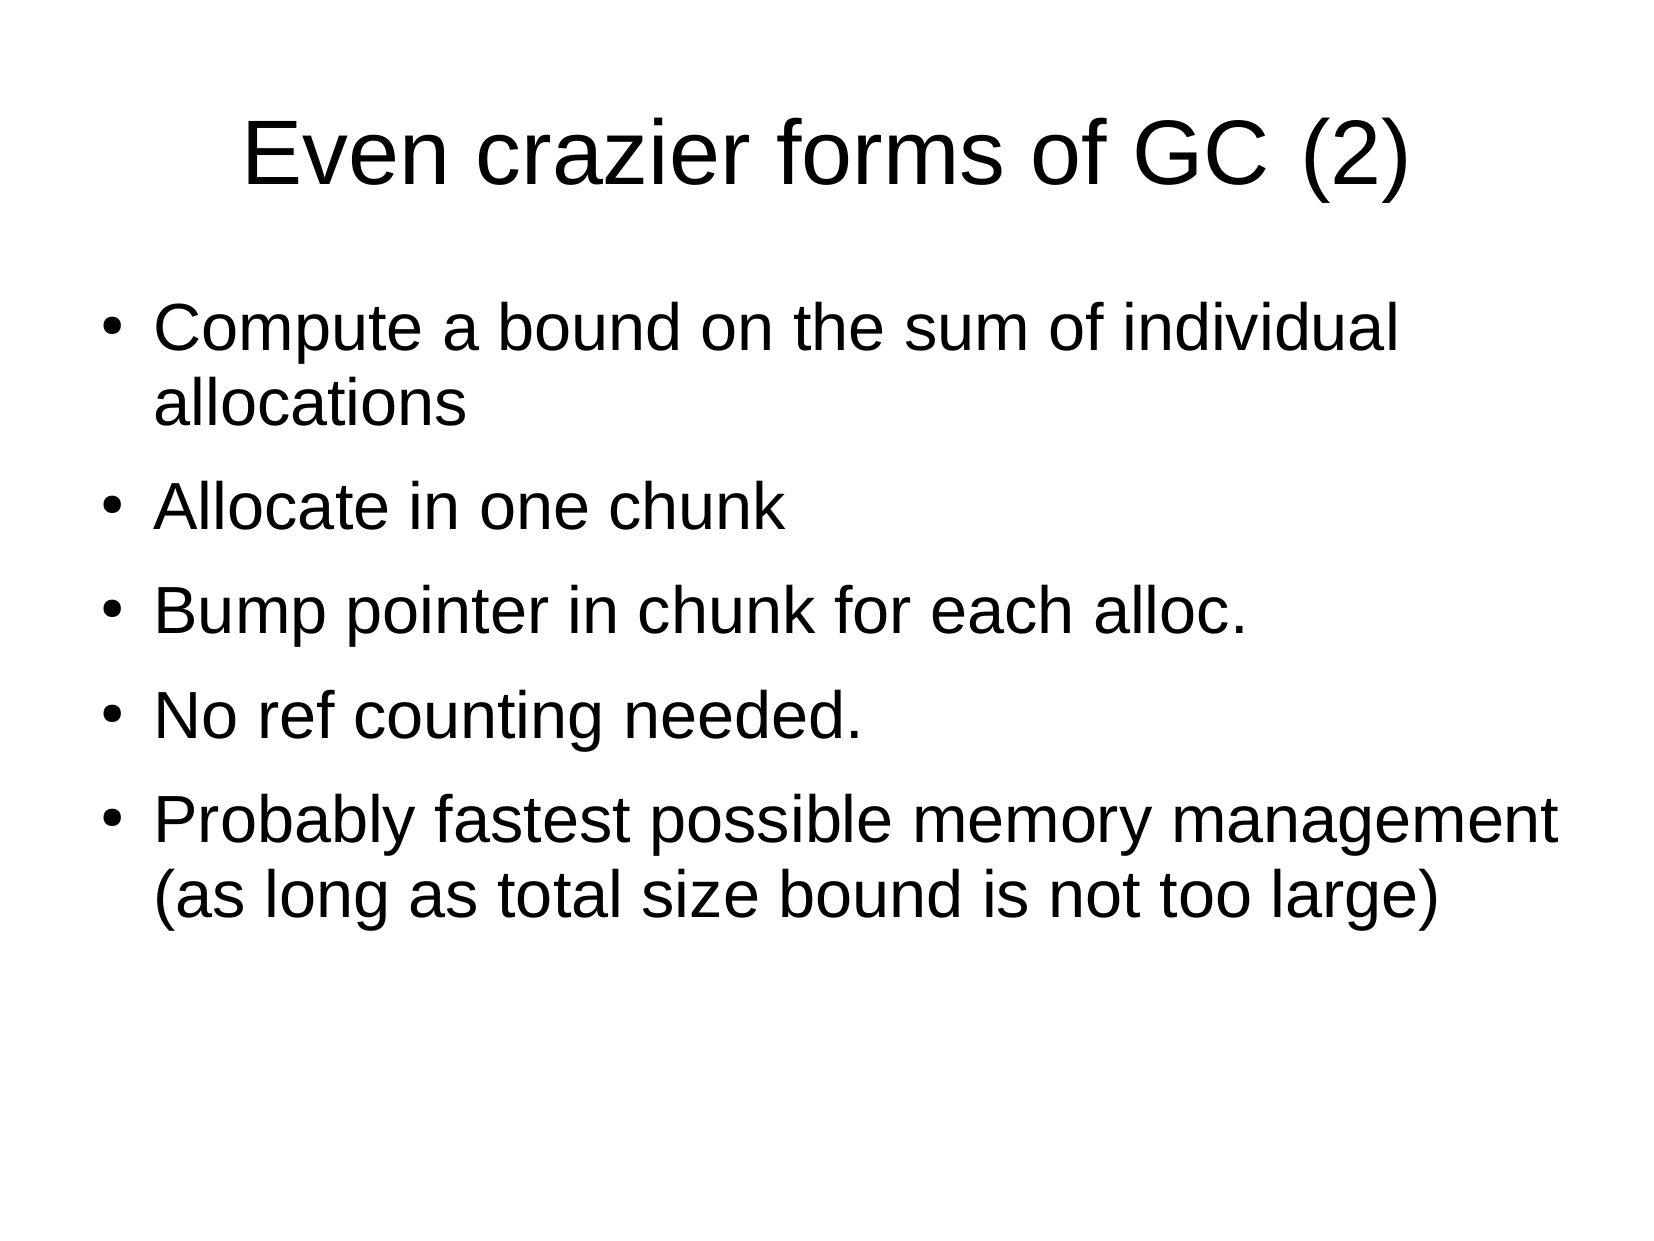

# Even crazier forms of GC	 (2)
Compute a bound on the sum of individual allocations
Allocate in one chunk
Bump pointer in chunk for each alloc.
No ref counting needed.
Probably fastest possible memory management (as long as total size bound is not too large)